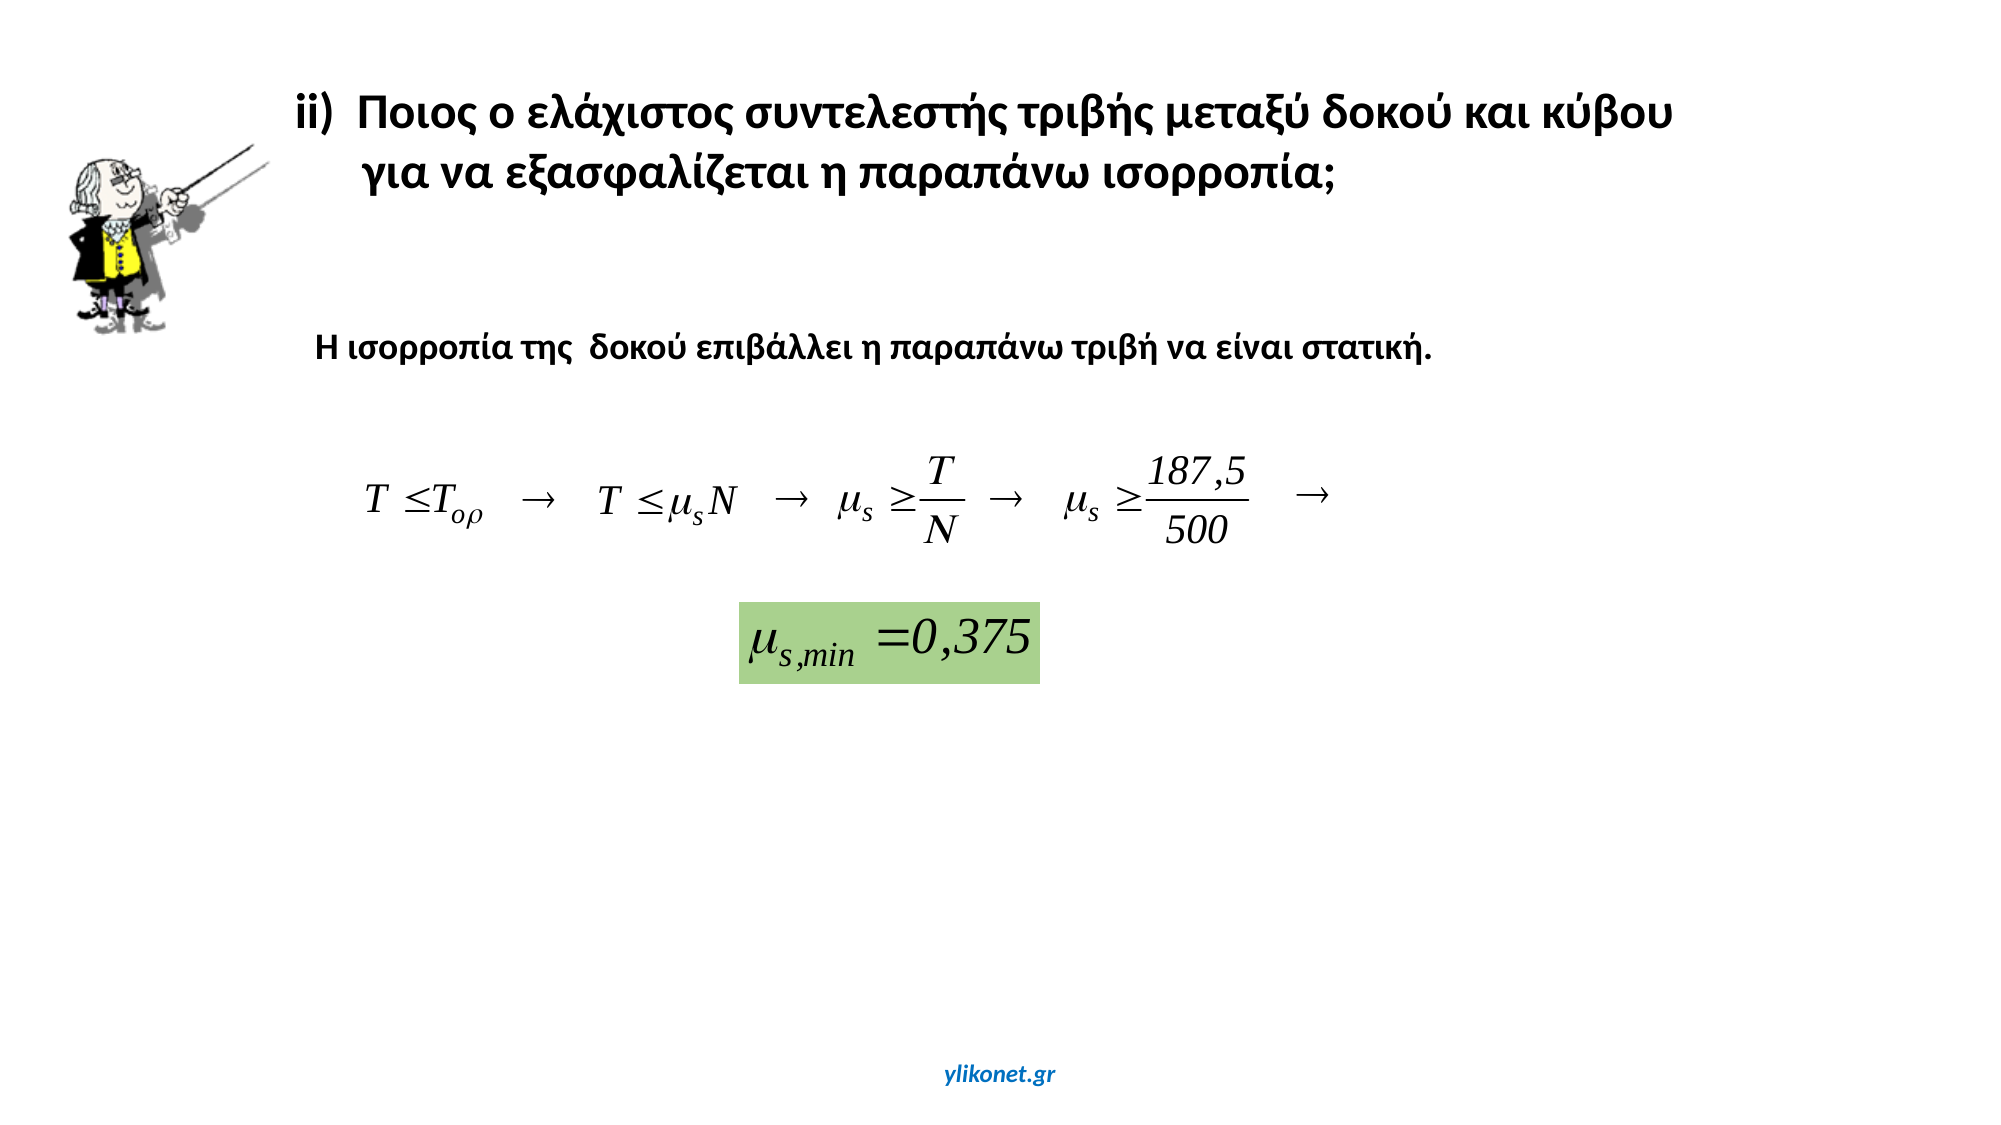

ii) Ποιος ο ελάχιστος συντελεστής τριβής μεταξύ δοκού και κύβου
 για να εξασφαλίζεται η παραπάνω ισορροπία;
Η ισορροπία της δοκού επιβάλλει η παραπάνω τριβή να είναι στατική.
ylikonet.gr